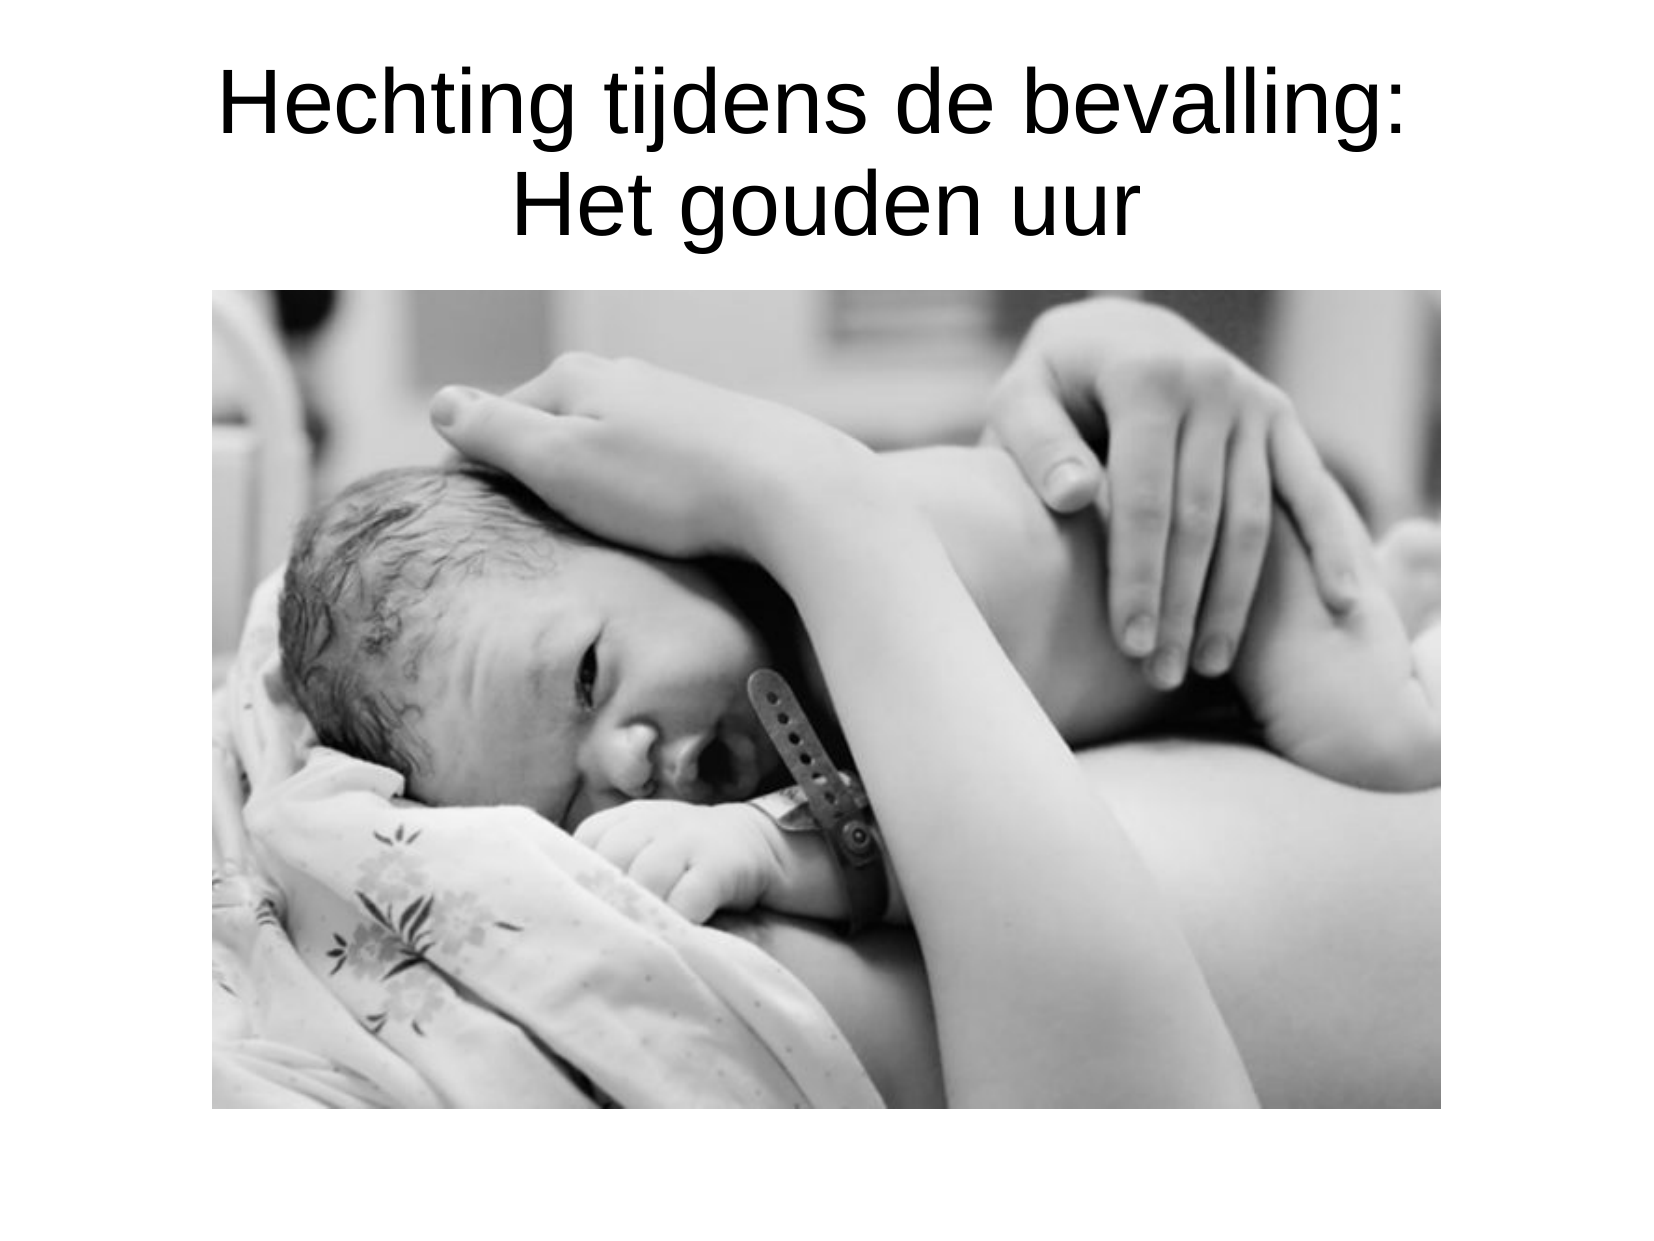

# Hechting tijdens de bevalling: Het gouden uur